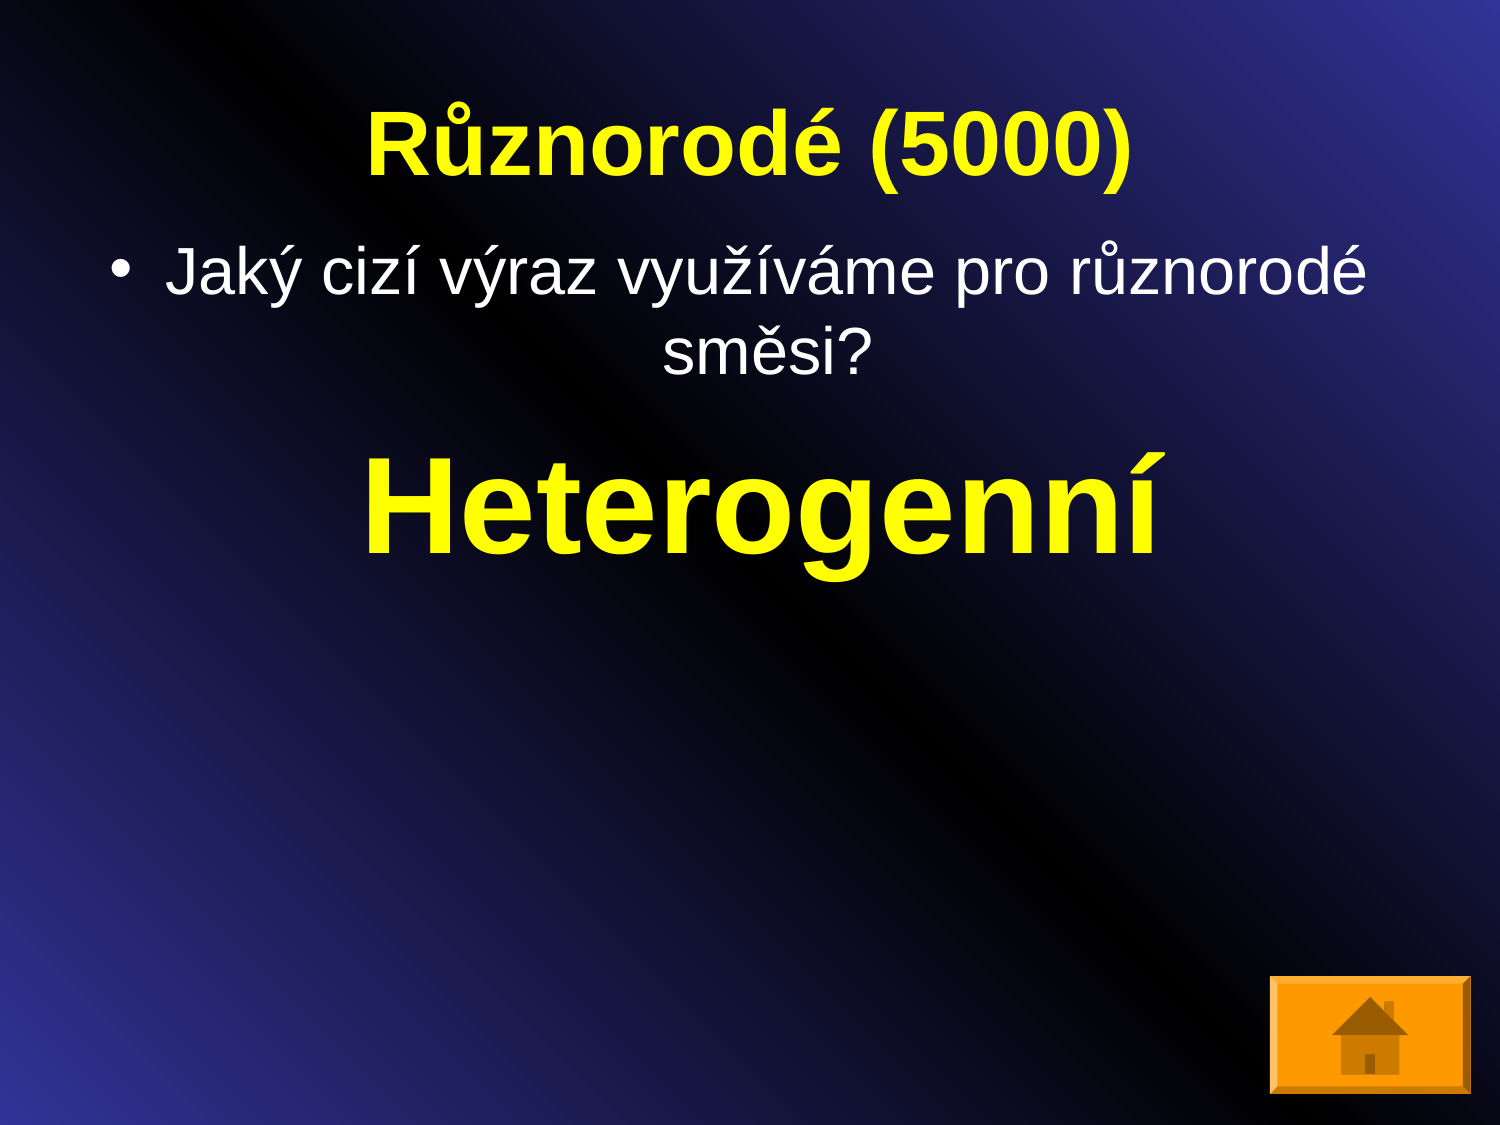

# Různorodé (5000)
Jaký cizí výraz využíváme pro různorodé směsi?
Heterogenní